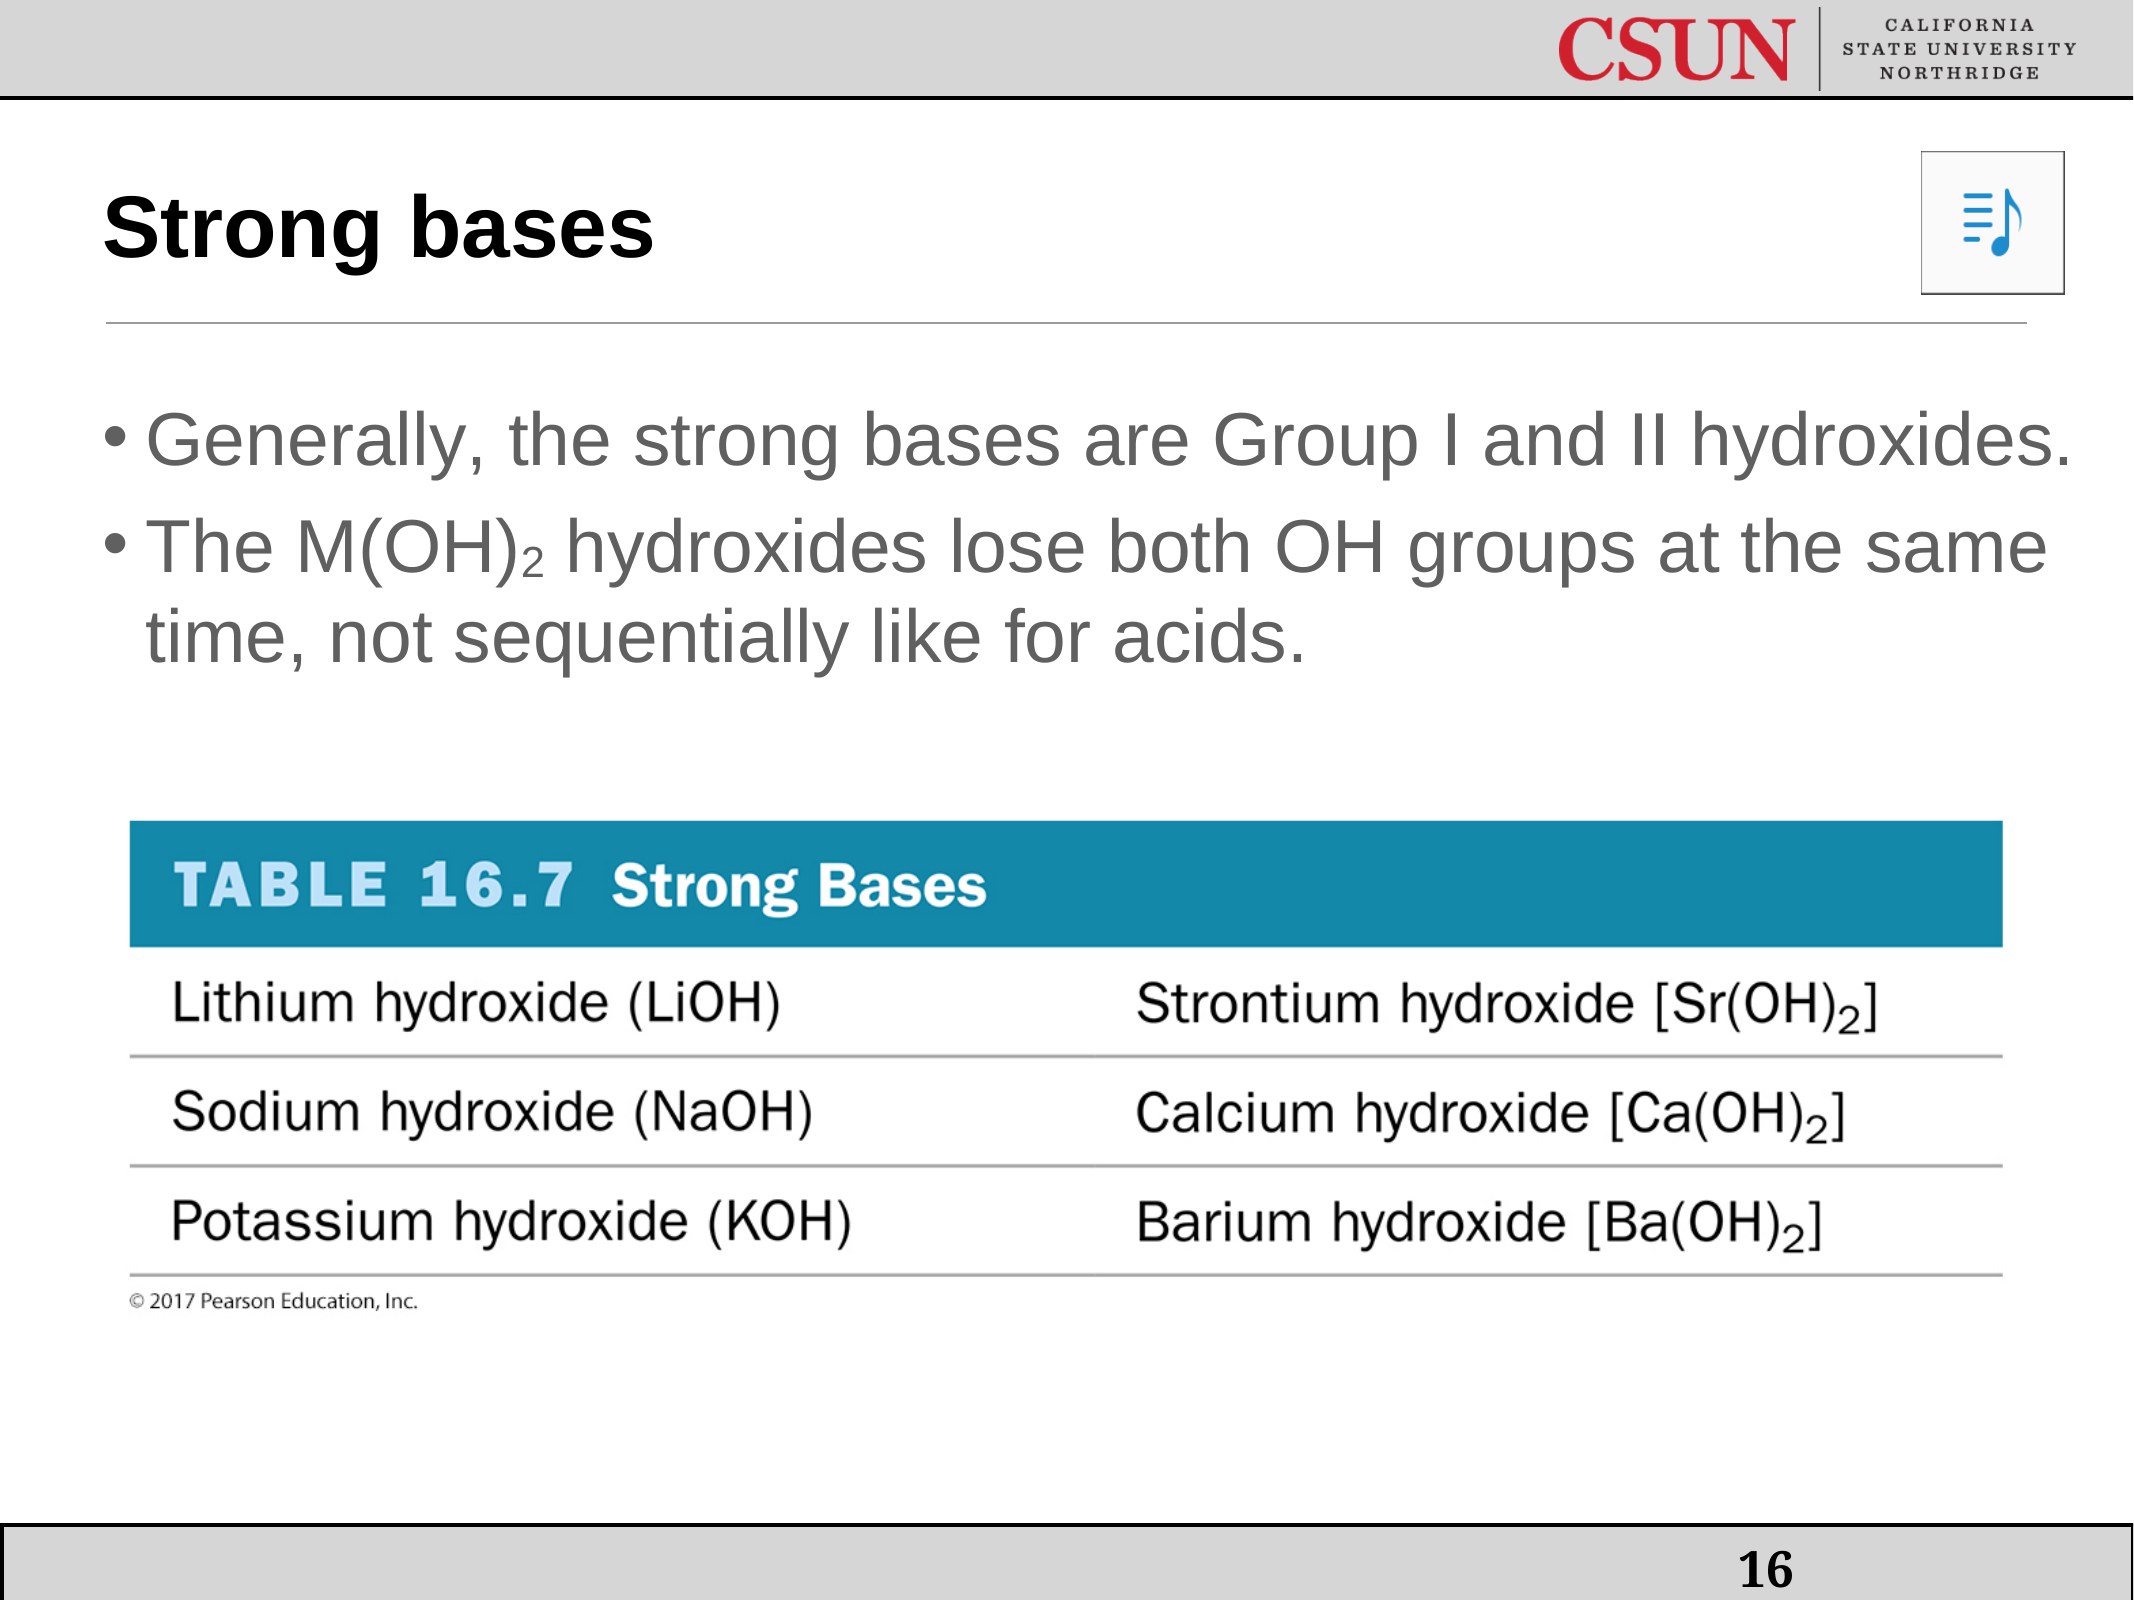

# Strong bases
Generally, the strong bases are Group I and II hydroxides.
The M(OH)2 hydroxides lose both OH groups at the same time, not sequentially like for acids.
16